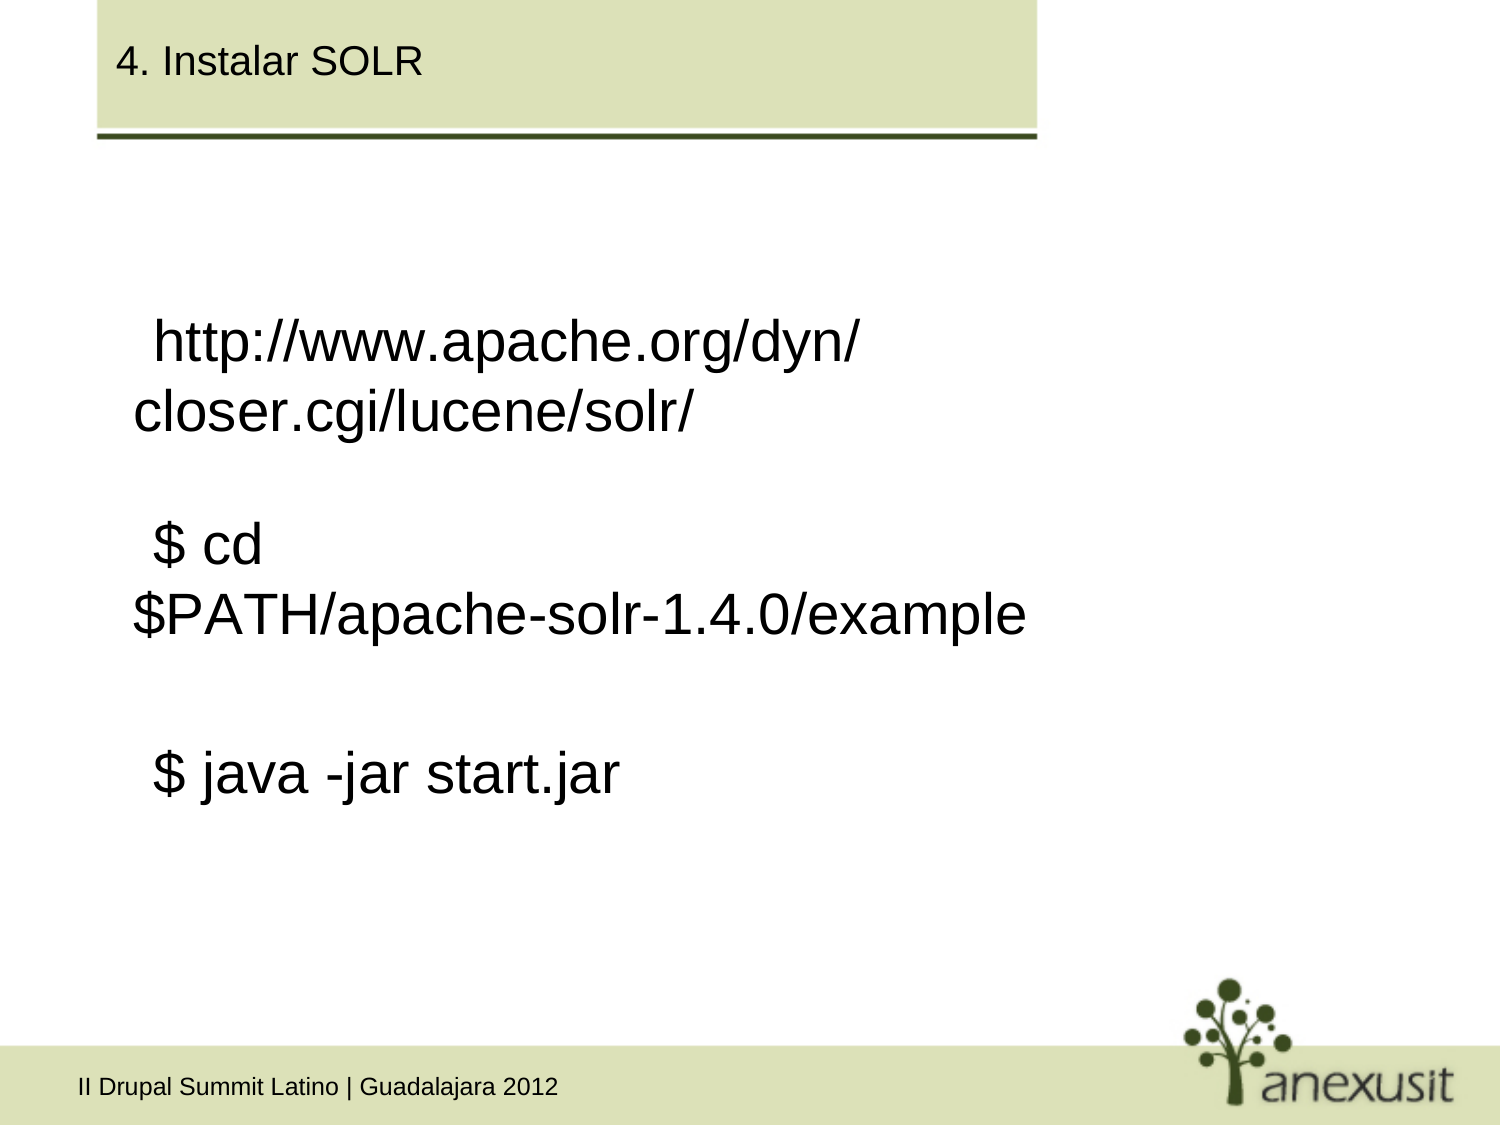

4. Instalar SOLR
http://www.apache.org/dyn/closer.cgi/lucene/solr/
$ cd $PATH/apache-solr-1.4.0/example
$ java -jar start.jar
II Drupal Summit Latino | Guadalajara 2012